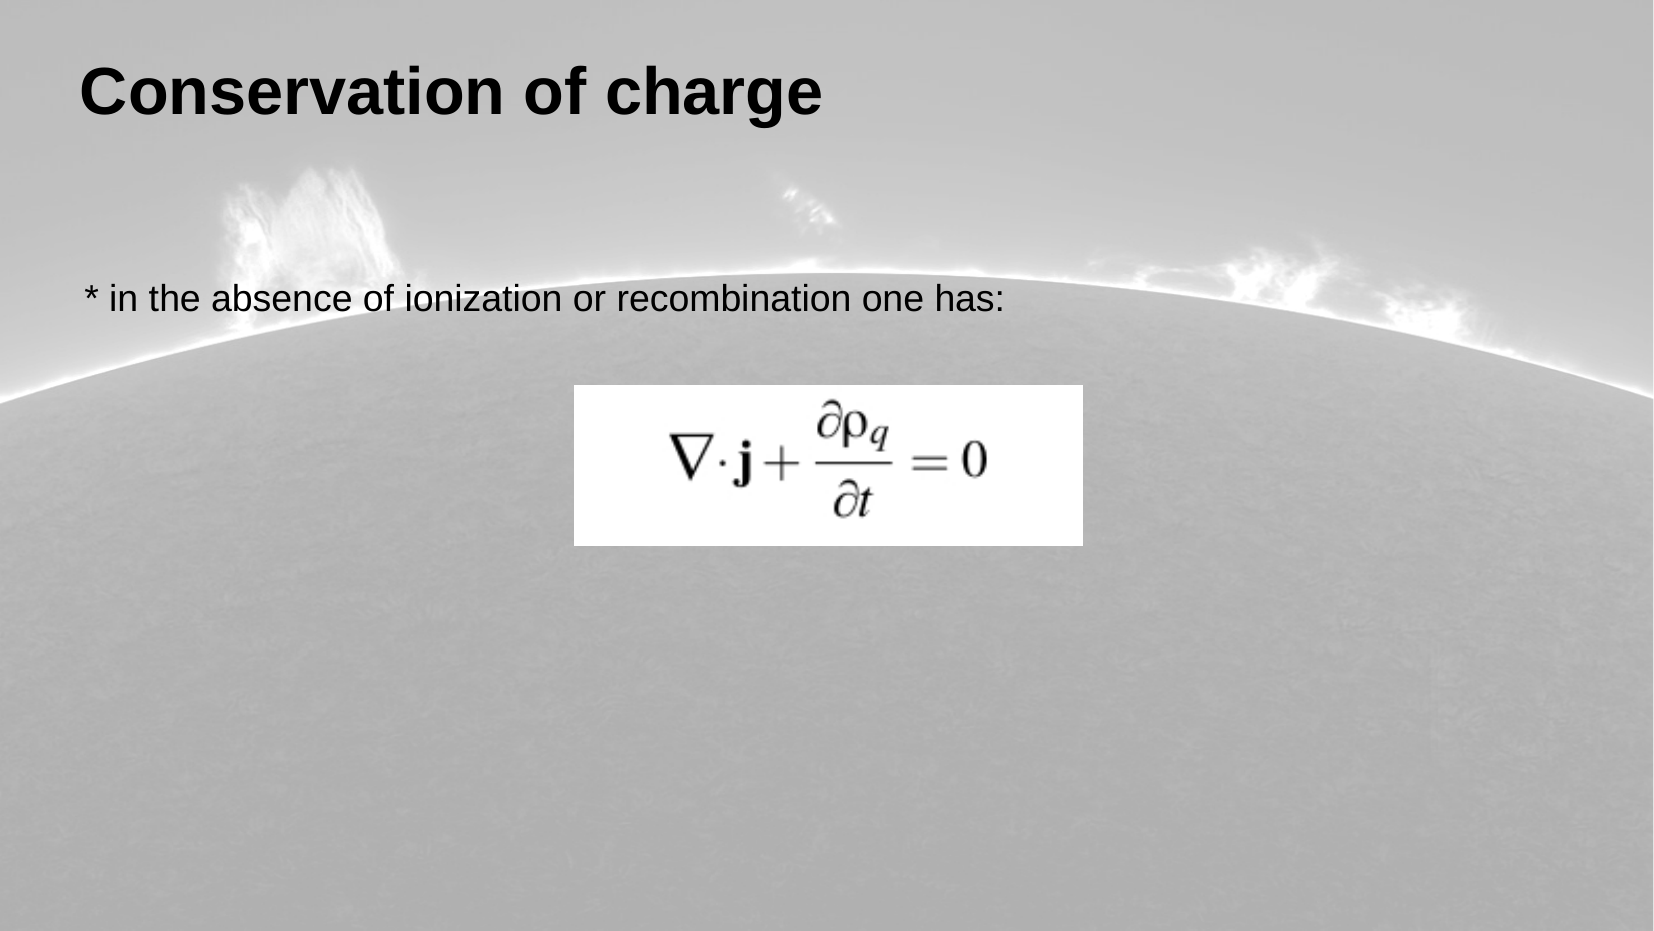

Conservation of charge
* in the absence of ionization or recombination one has: